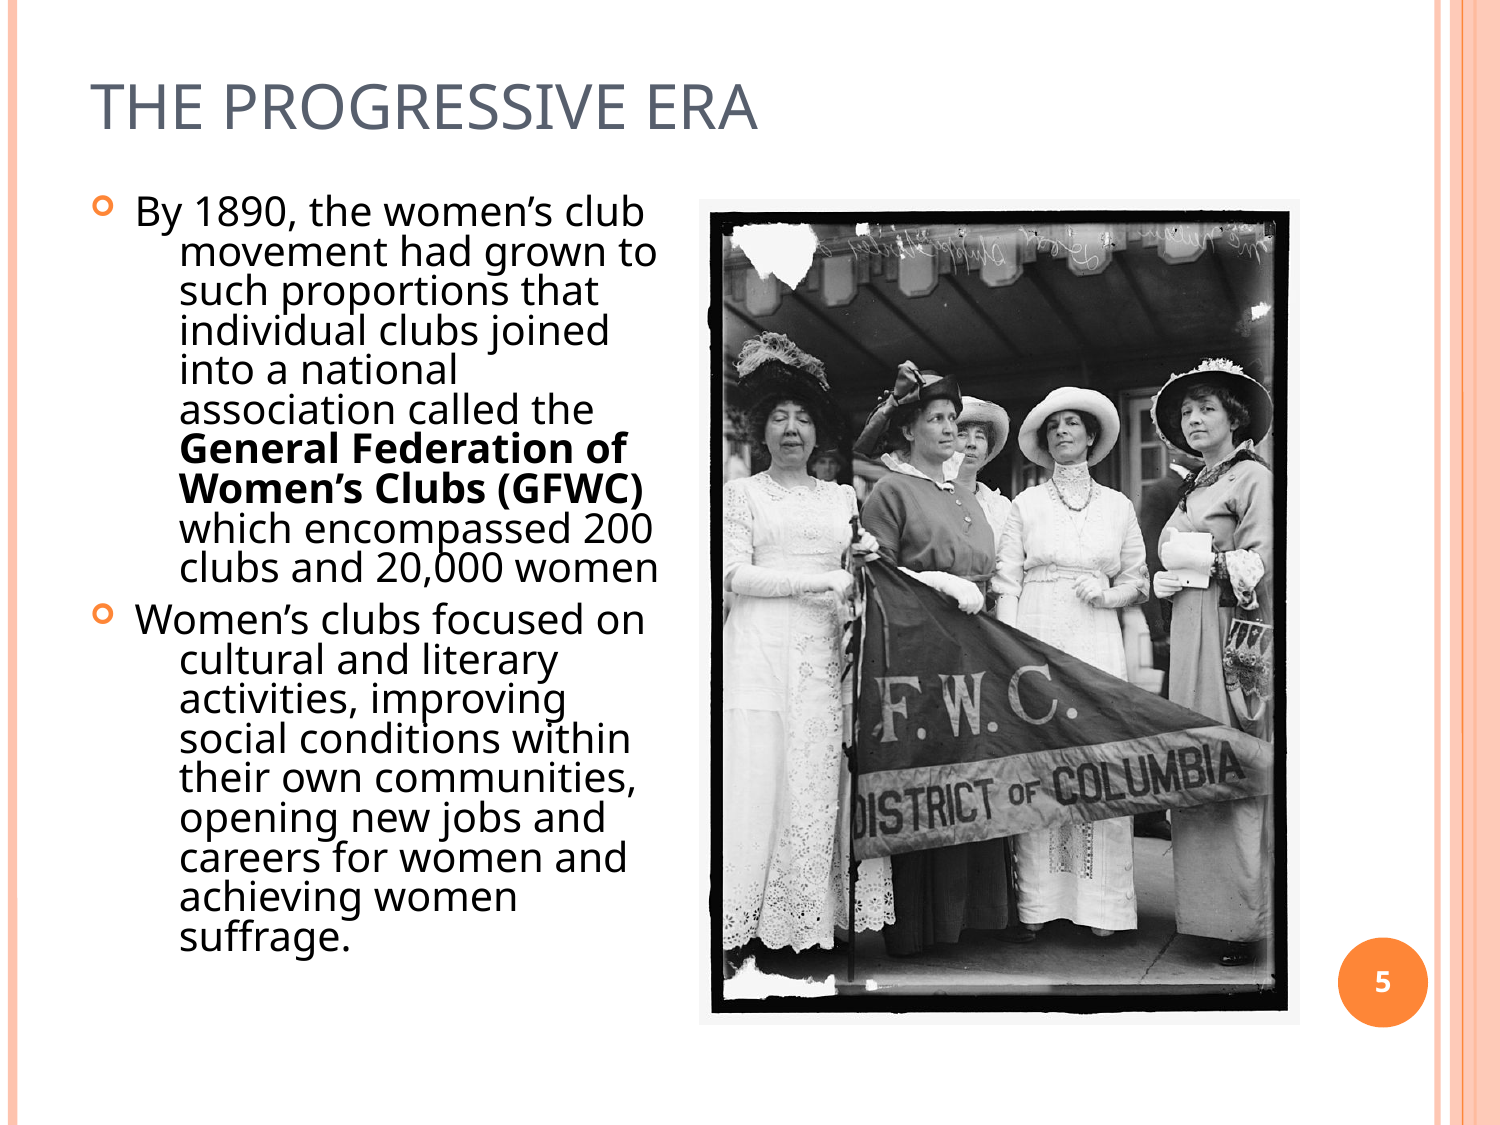

# The Progressive Era
By 1890, the women’s club movement had grown to such proportions that individual clubs joined into a national association called the General Federation of Women’s Clubs (GFWC) which encompassed 200 clubs and 20,000 women
Women’s clubs focused on cultural and literary activities, improving social conditions within their own communities, opening new jobs and careers for women and achieving women suffrage.